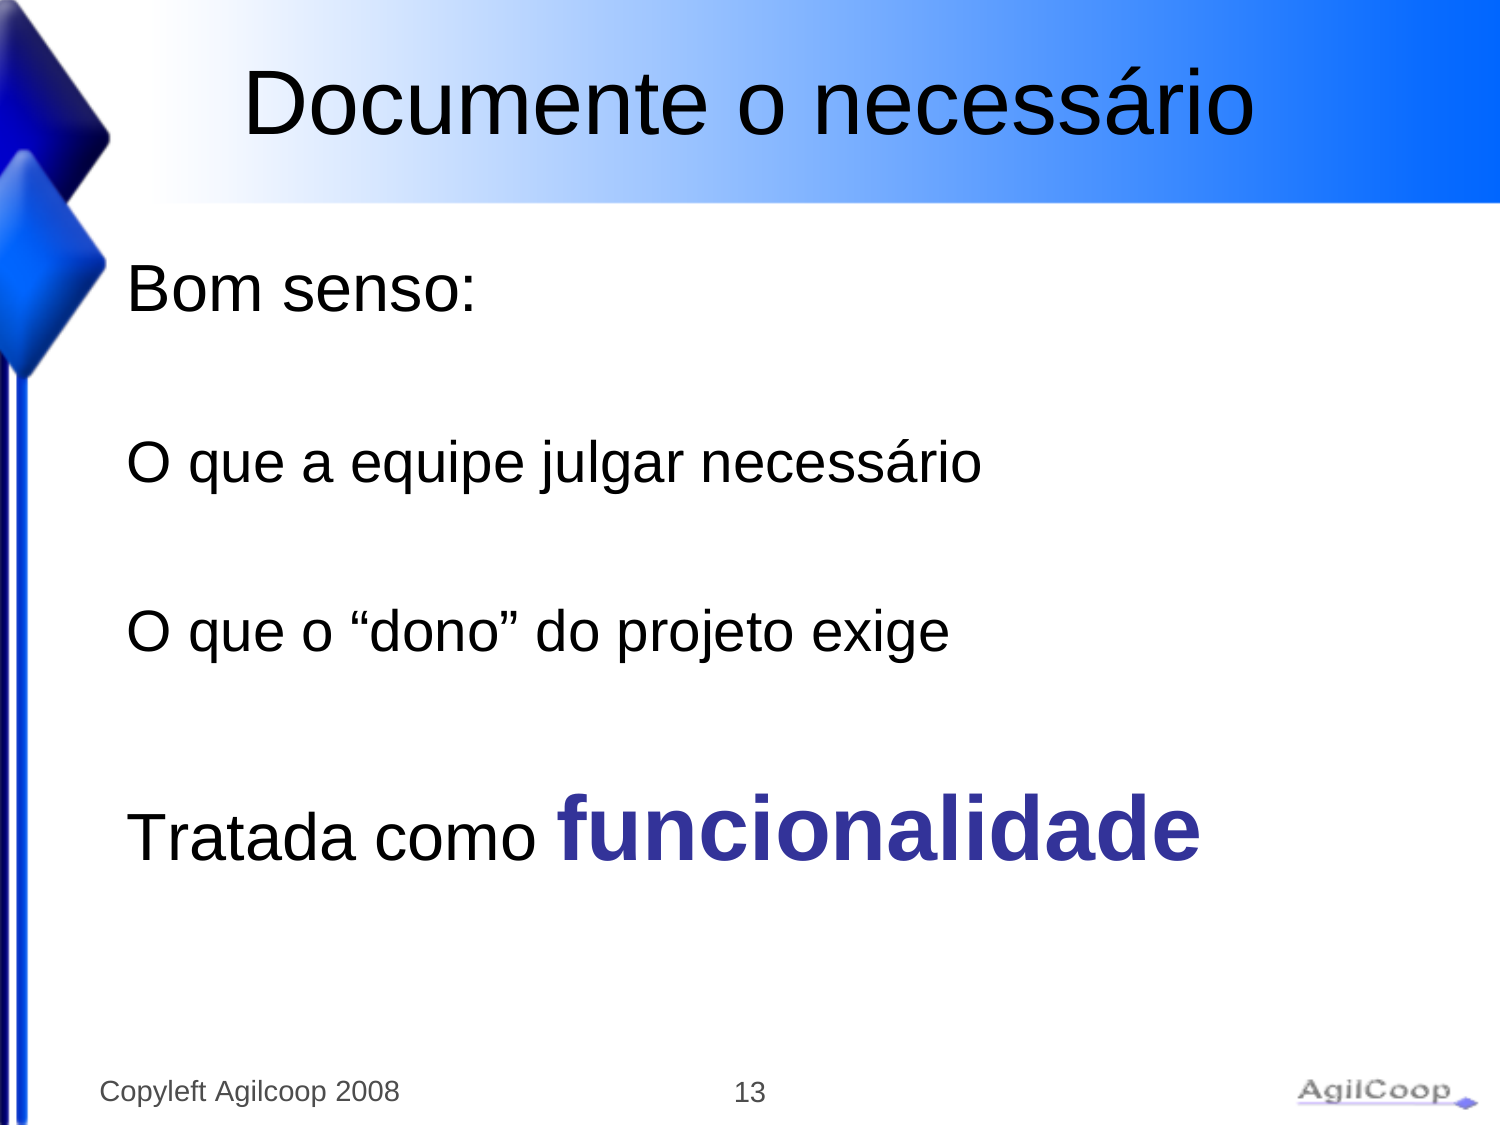

# Documente o necessário
Bom senso:
O que a equipe julgar necessário
O que o “dono” do projeto exige
Tratada como funcionalidade
13